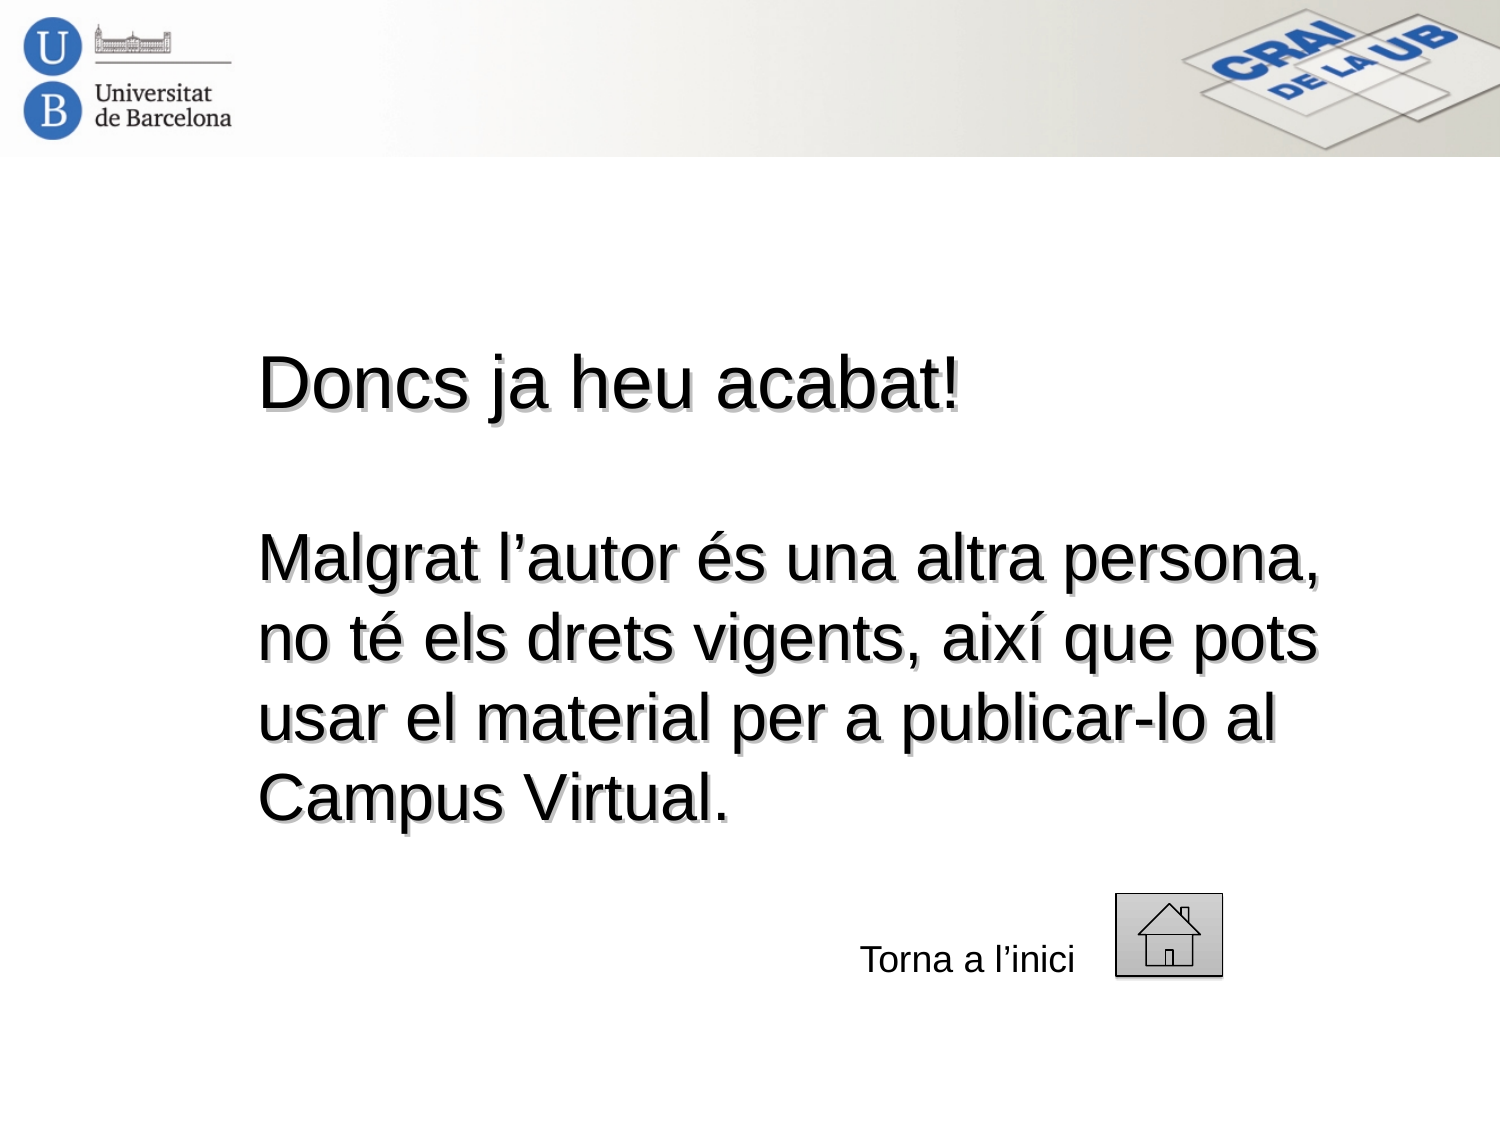

# Doncs ja heu acabat! Malgrat l’autor és una altra persona, no té els drets vigents, així que pots usar el material per a publicar-lo al Campus Virtual.
Torna a l’inici